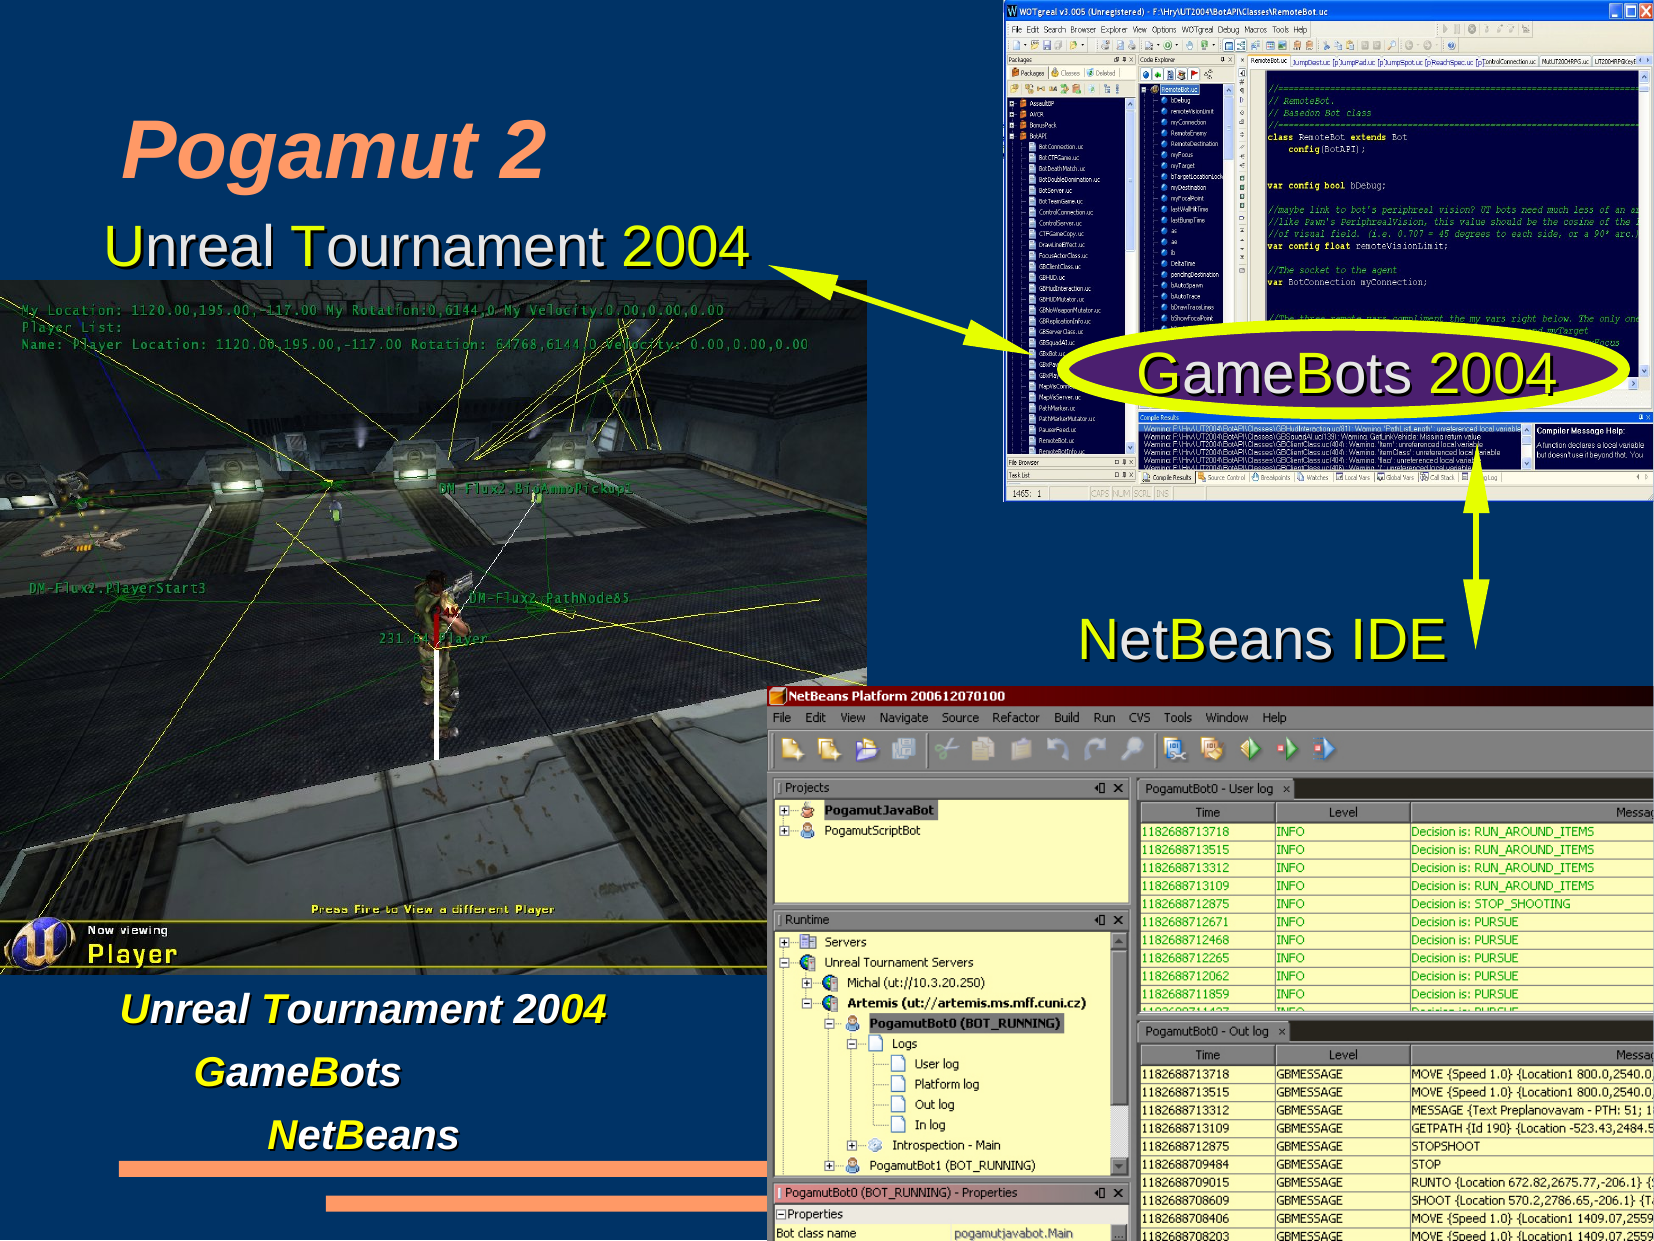

# Pogamut 2
Unreal Tournament 2004
GameBots 2004
NetBeans IDE
Unreal Tournament 2004
	GameBots
		NetBeans